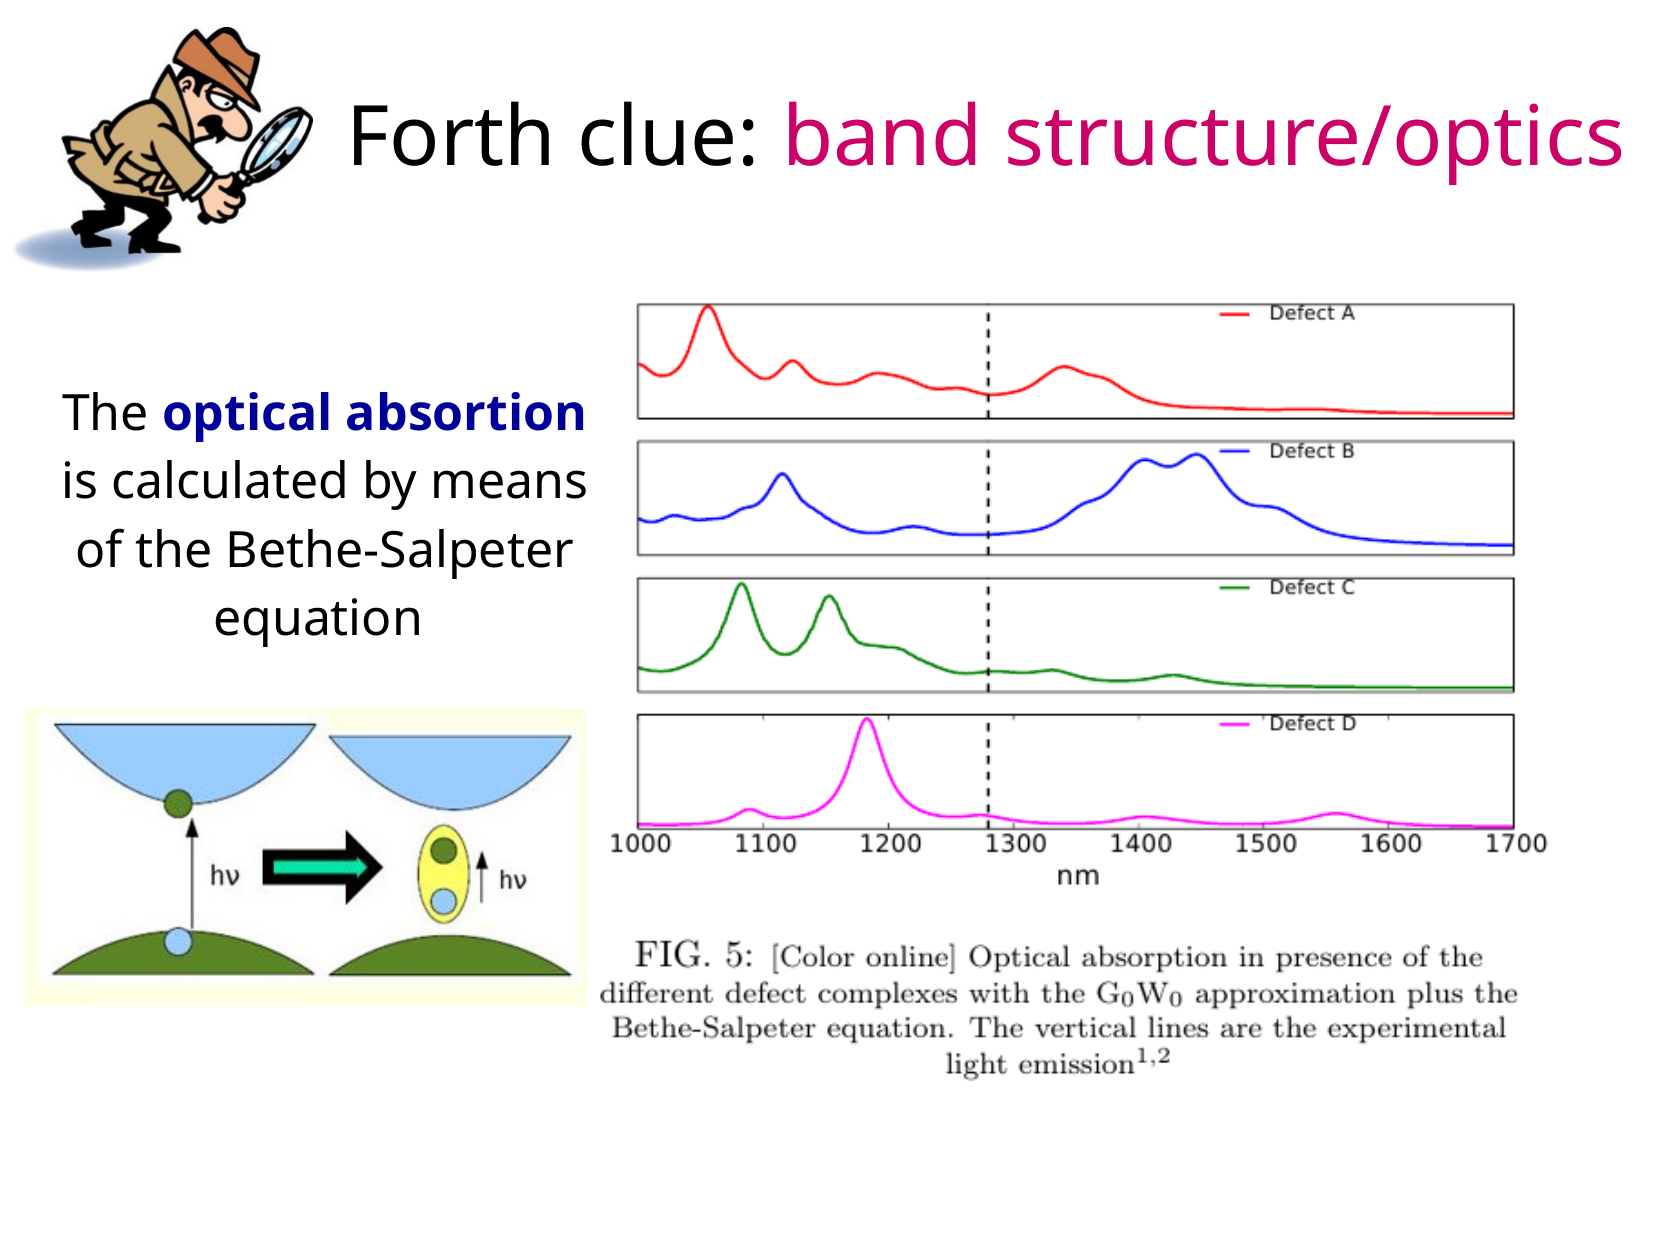

# Forth clue: band structure/optics
The optical absortion
is calculated by means of the Bethe-Salpeter equation